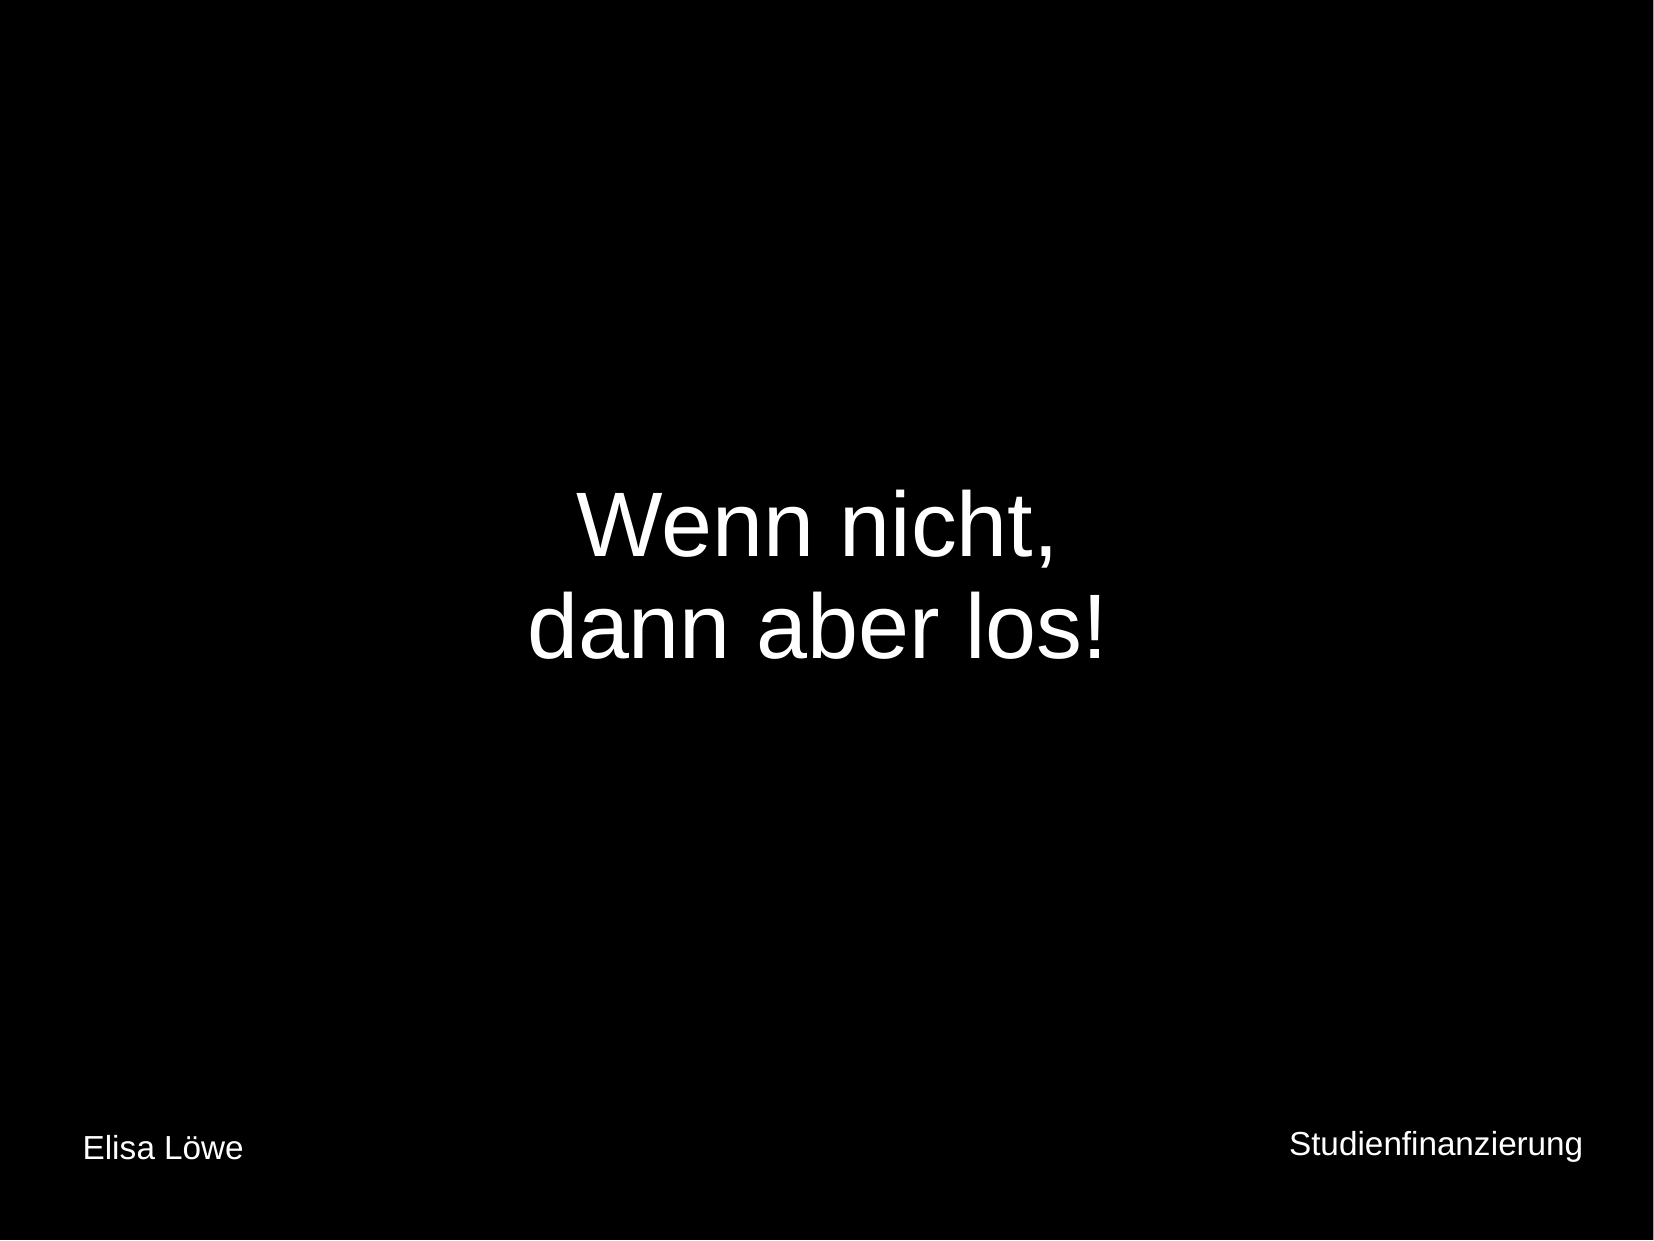

# Wenn nicht, dann aber los!
 Studienfinanzierung
Elisa Löwe